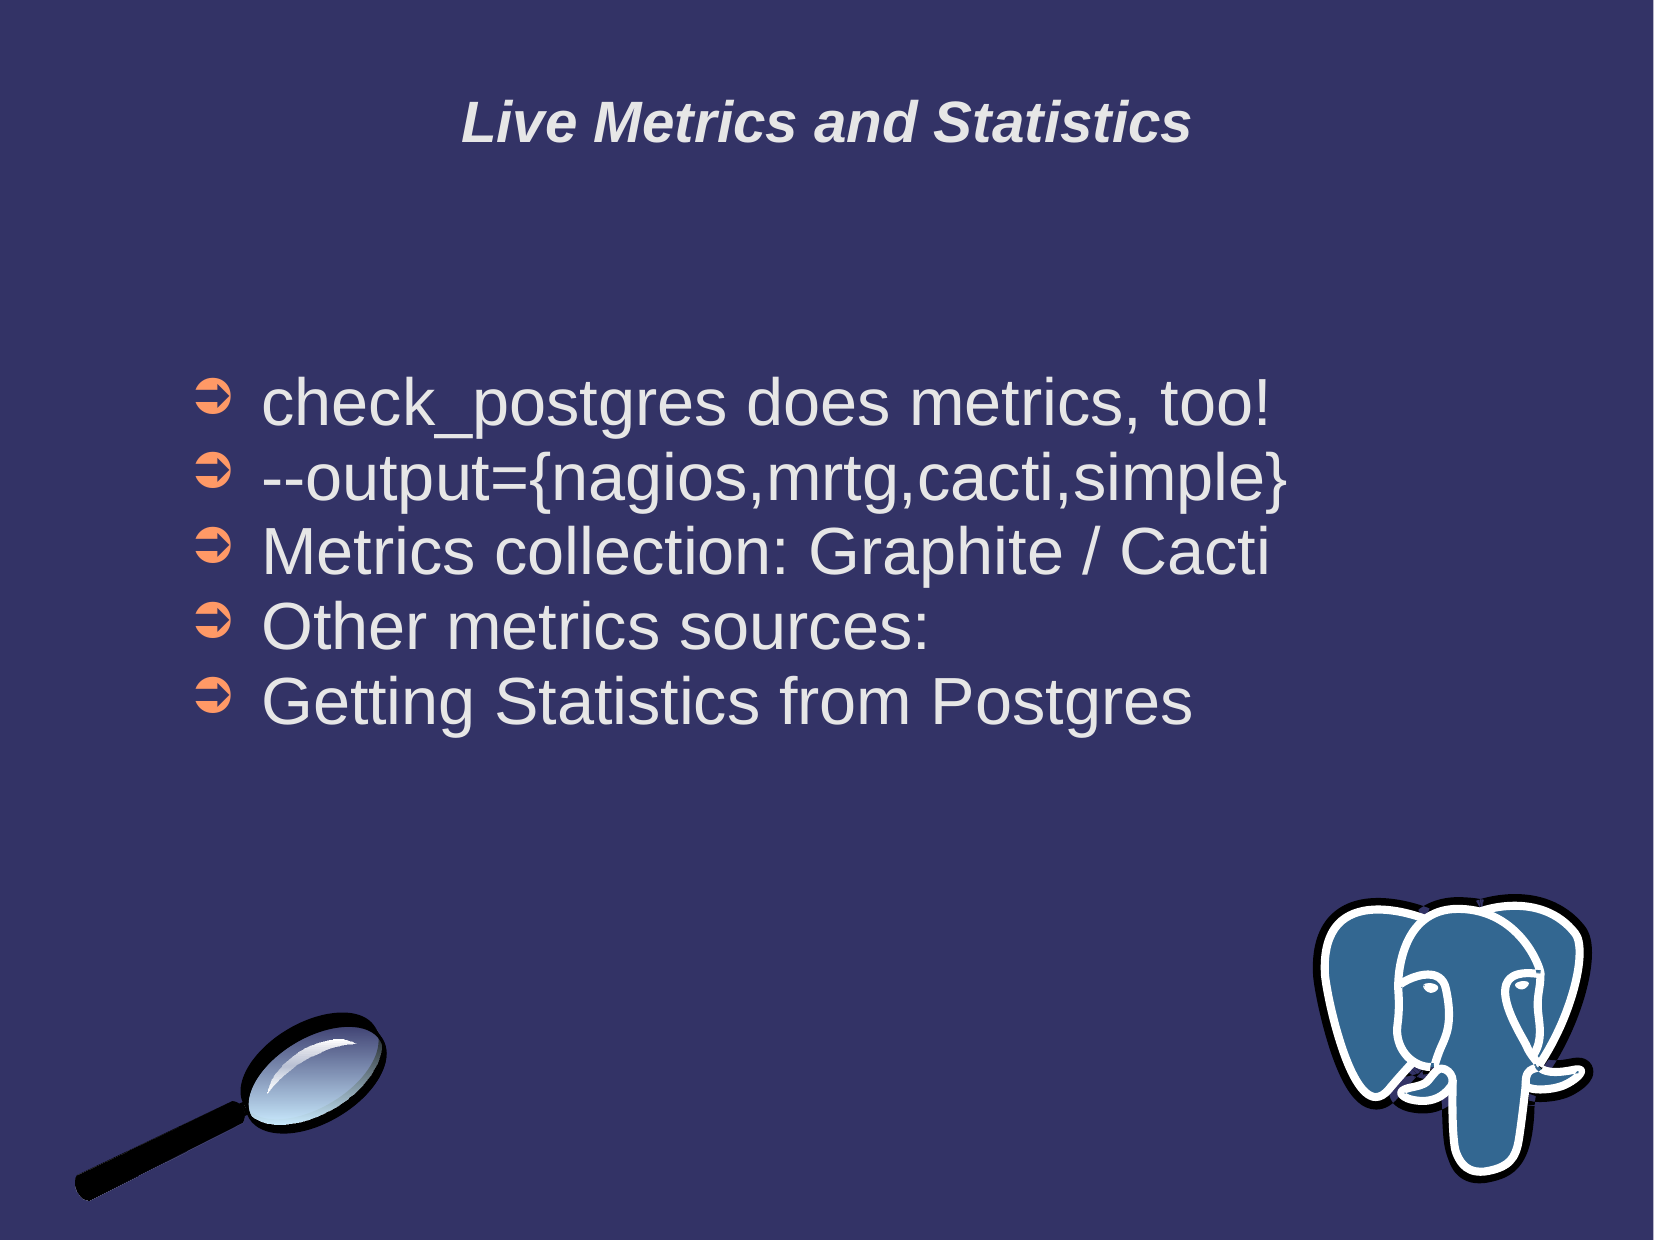

# Live Metrics and Statistics
check_postgres does metrics, too!
--output={nagios,mrtg,cacti,simple}
Metrics collection: Graphite / Cacti
Other metrics sources:
Getting Statistics from Postgres